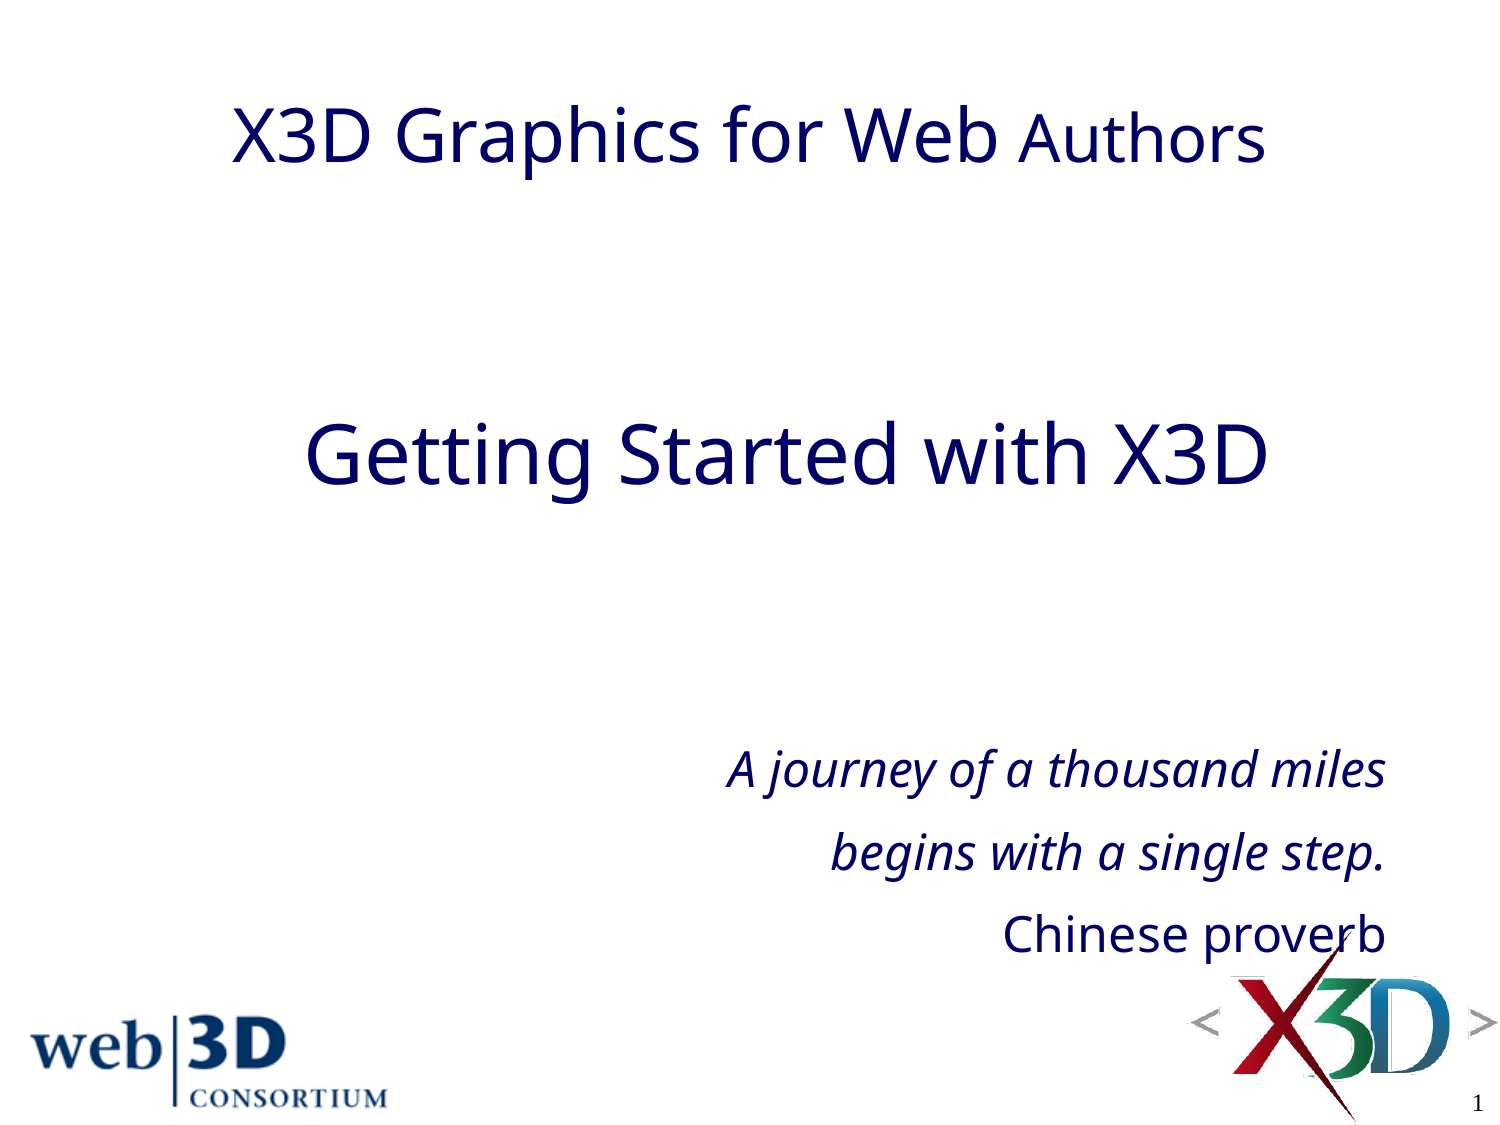

# X3D Graphics for Web Authors
Getting Started with X3D
A journey of a thousand miles
begins with a single step.
Chinese proverb